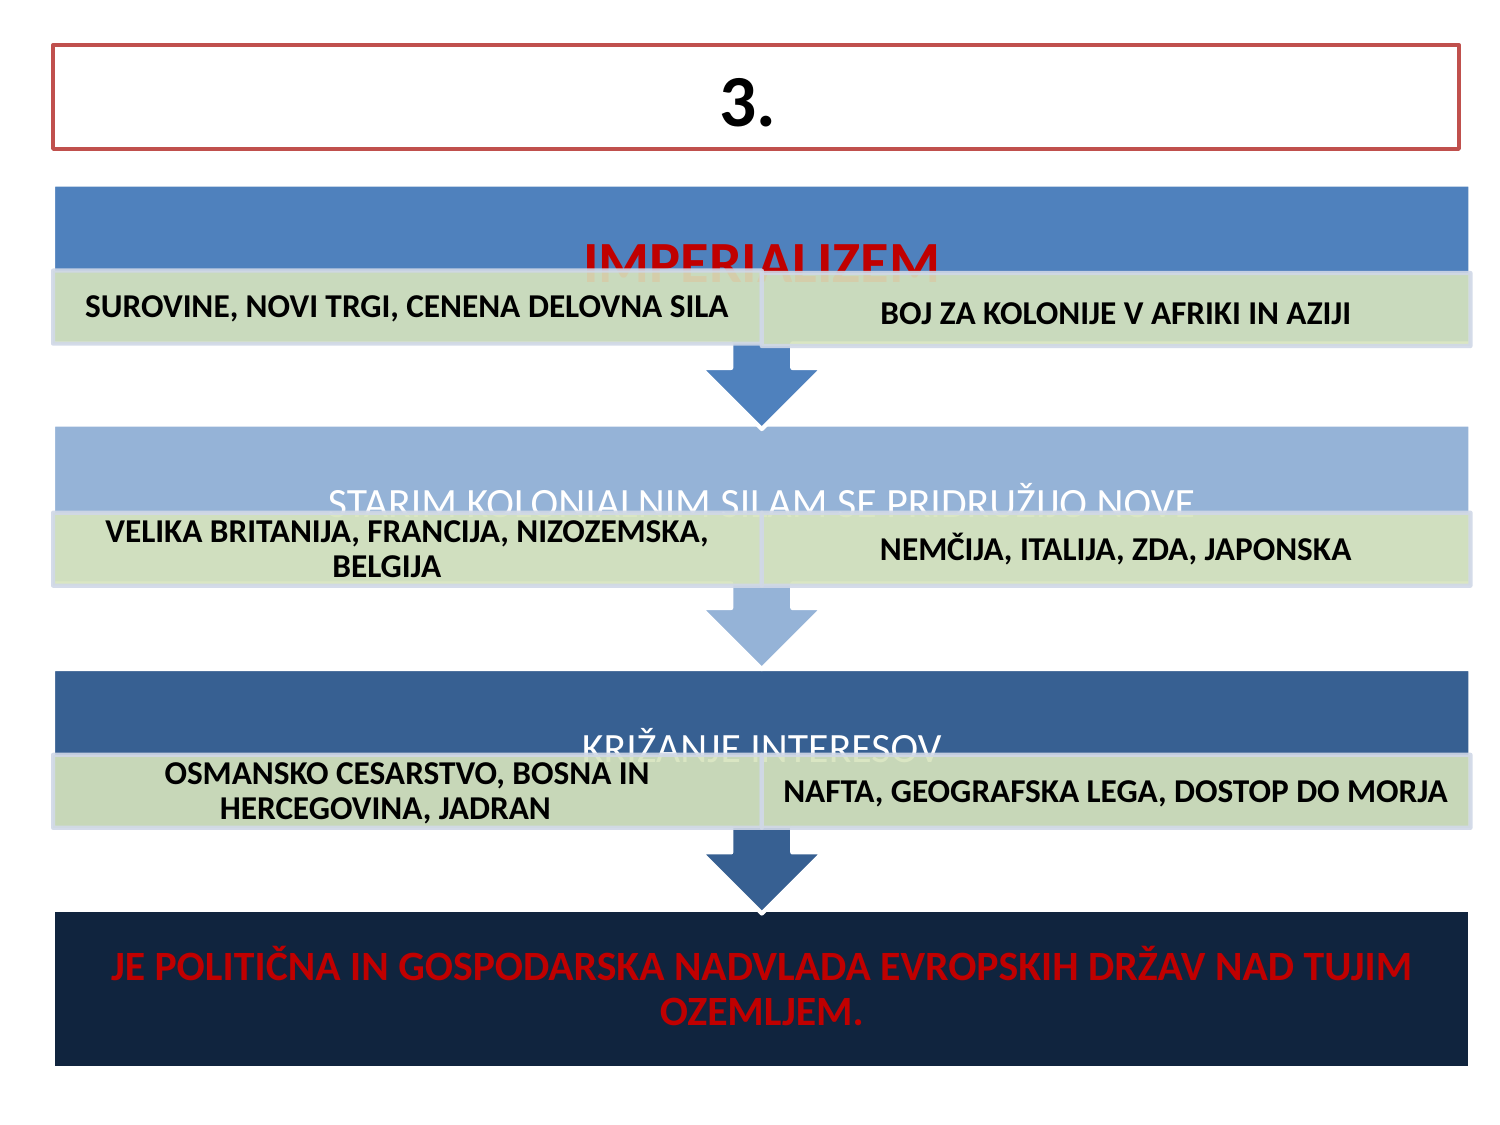

# 3.
IMPERIALIZEM
SUROVINE, NOVI TRGI, CENENA DELOVNA SILA
BOJ ZA KOLONIJE V AFRIKI IN AZIJI
STARIM KOLONIALNIM SILAM SE PRIDRUŽIJO NOVE
VELIKA BRITANIJA, FRANCIJA, NIZOZEMSKA, BELGIJA
NEMČIJA, ITALIJA, ZDA, JAPONSKA
KRIŽANJE INTERESOV
OSMANSKO CESARSTVO, BOSNA IN HERCEGOVINA, JADRAN
NAFTA, GEOGRAFSKA LEGA, DOSTOP DO MORJA
JE POLITIČNA IN GOSPODARSKA NADVLADA EVROPSKIH DRŽAV NAD TUJIM OZEMLJEM.